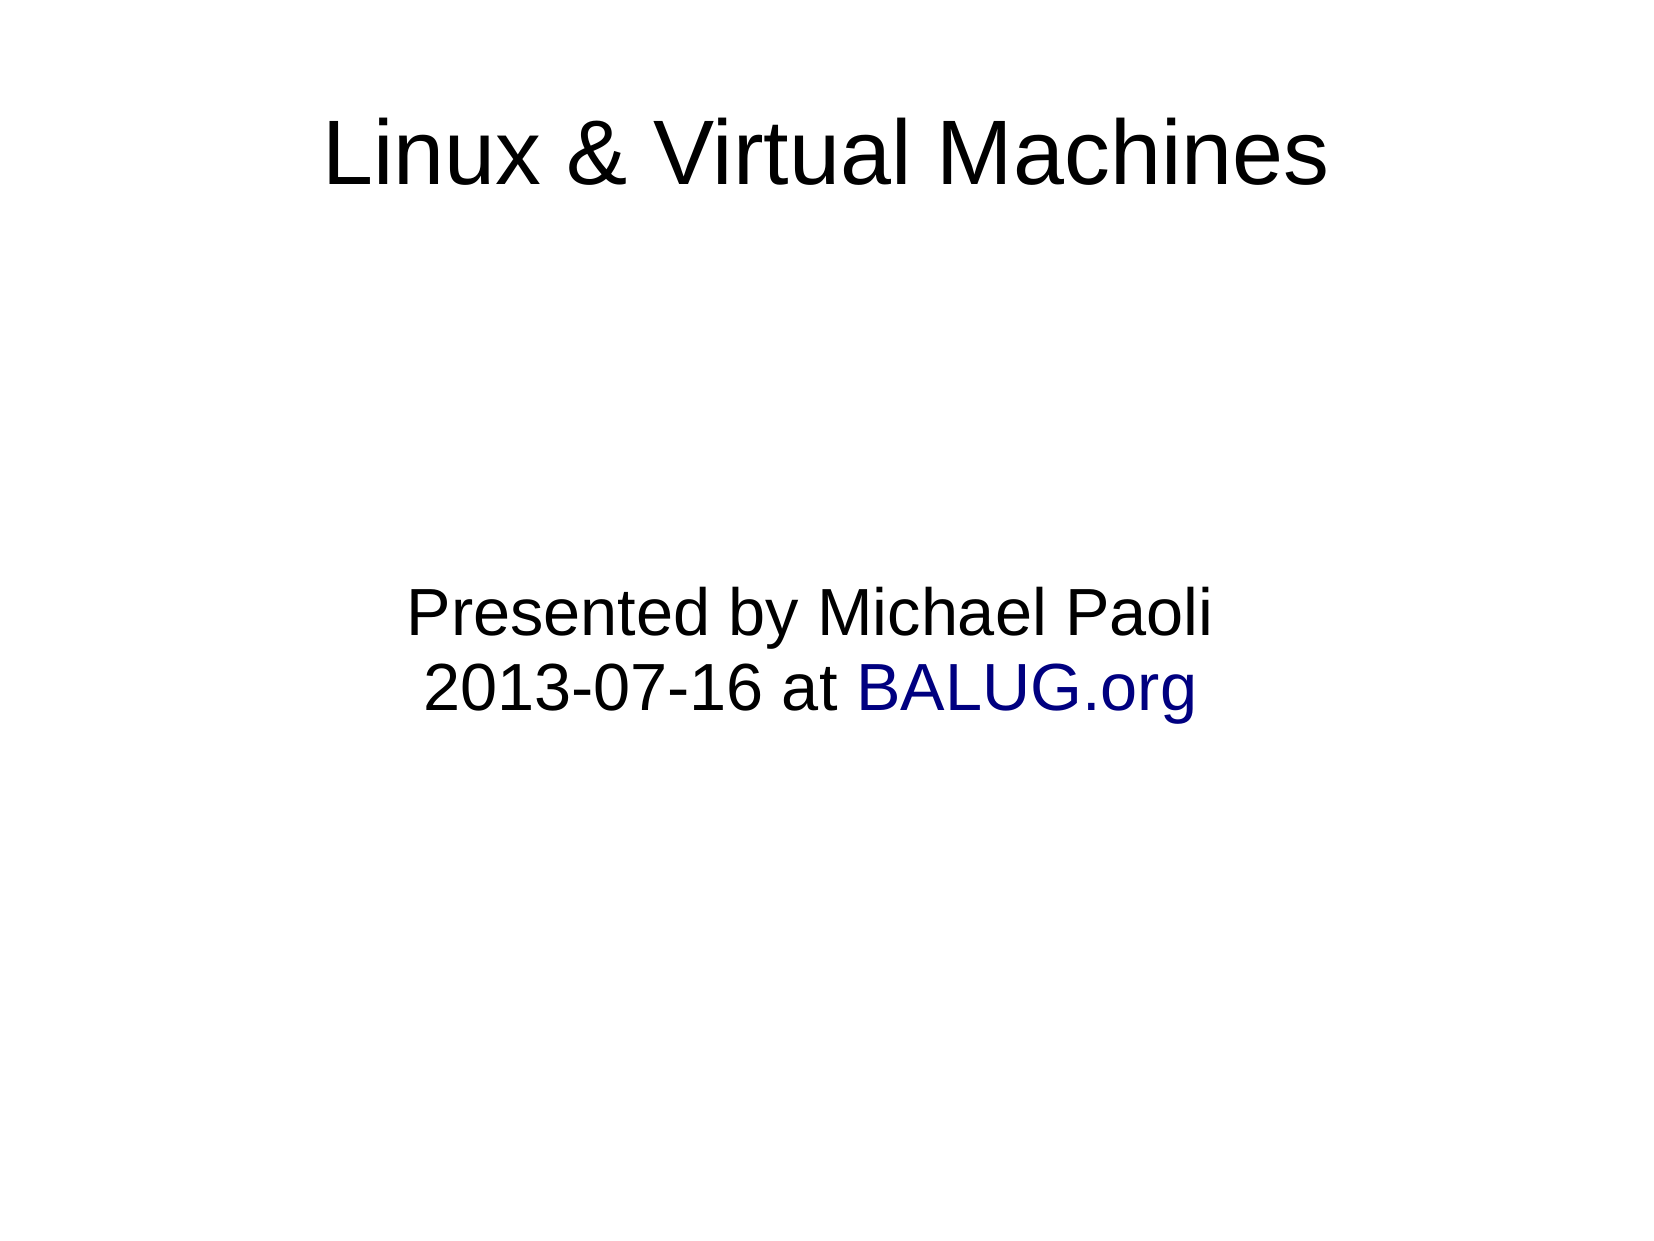

# Linux & Virtual Machines
Presented by Michael Paoli
2013-07-16 at BALUG.org